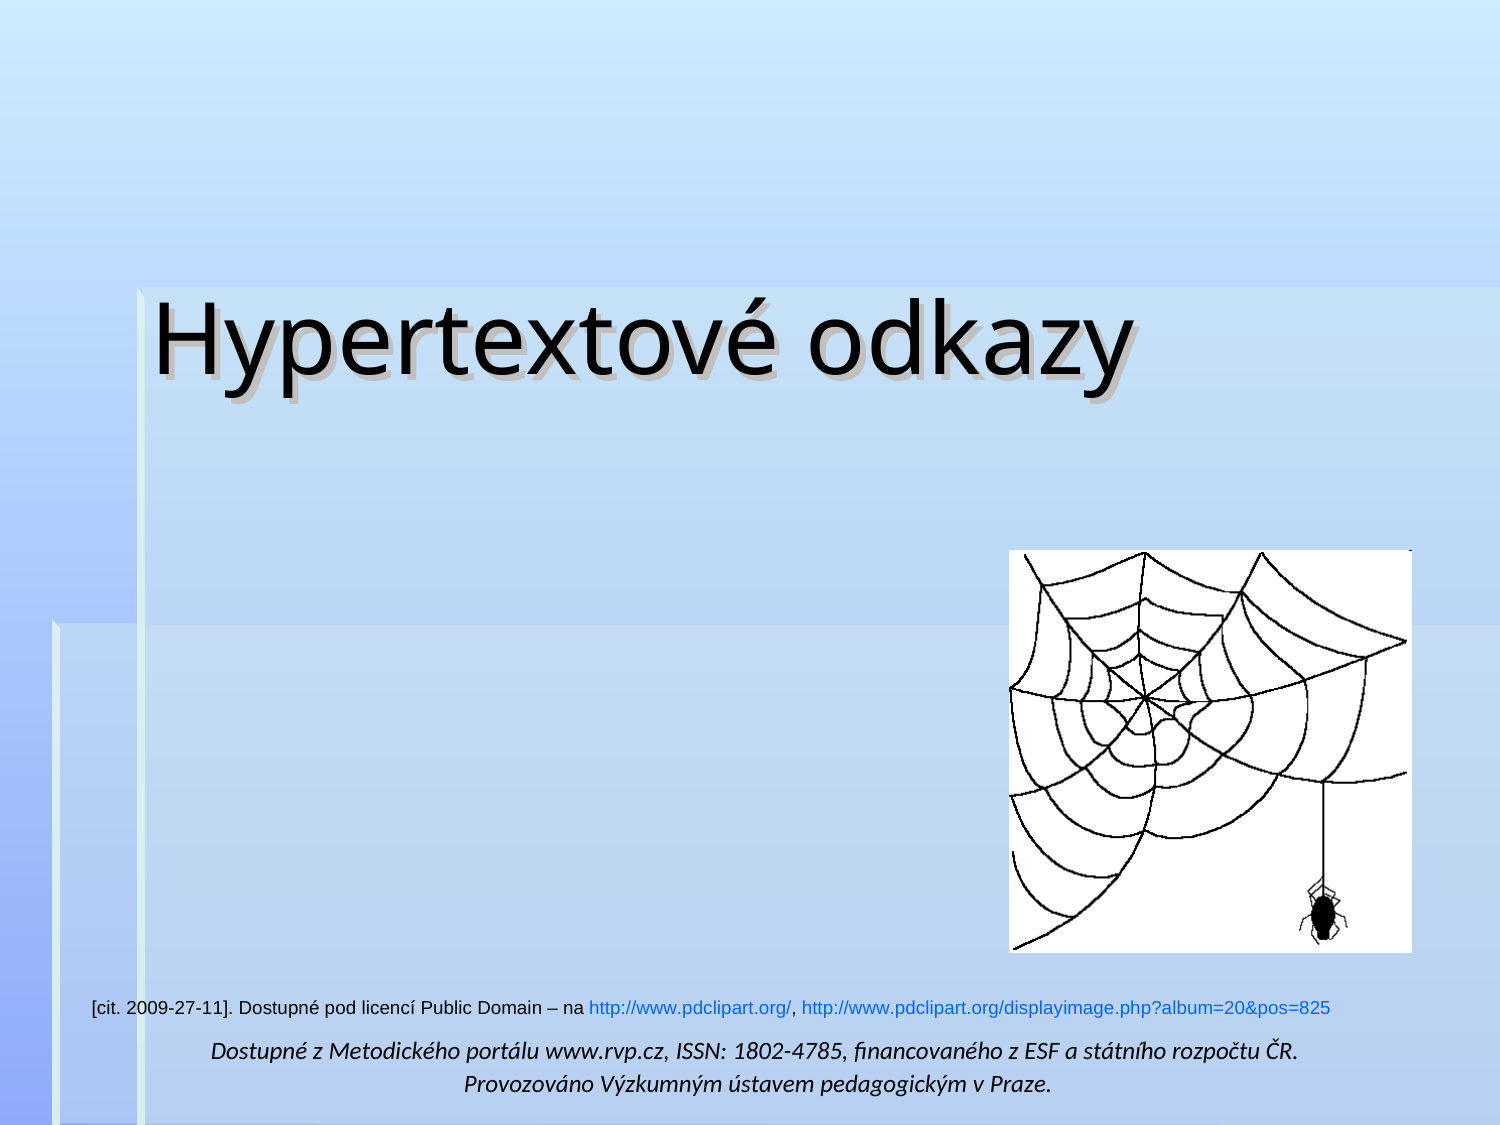

# Hypertextové odkazy
[cit. 2009-27-11]. Dostupné pod licencí Public Domain – na http://www.pdclipart.org/, http://www.pdclipart.org/displayimage.php?album=20&pos=825
Dostupné z Metodického portálu www.rvp.cz, ISSN: 1802-4785, financovaného z ESF a státního rozpočtu ČR.
Provozováno Výzkumným ústavem pedagogickým v Praze.